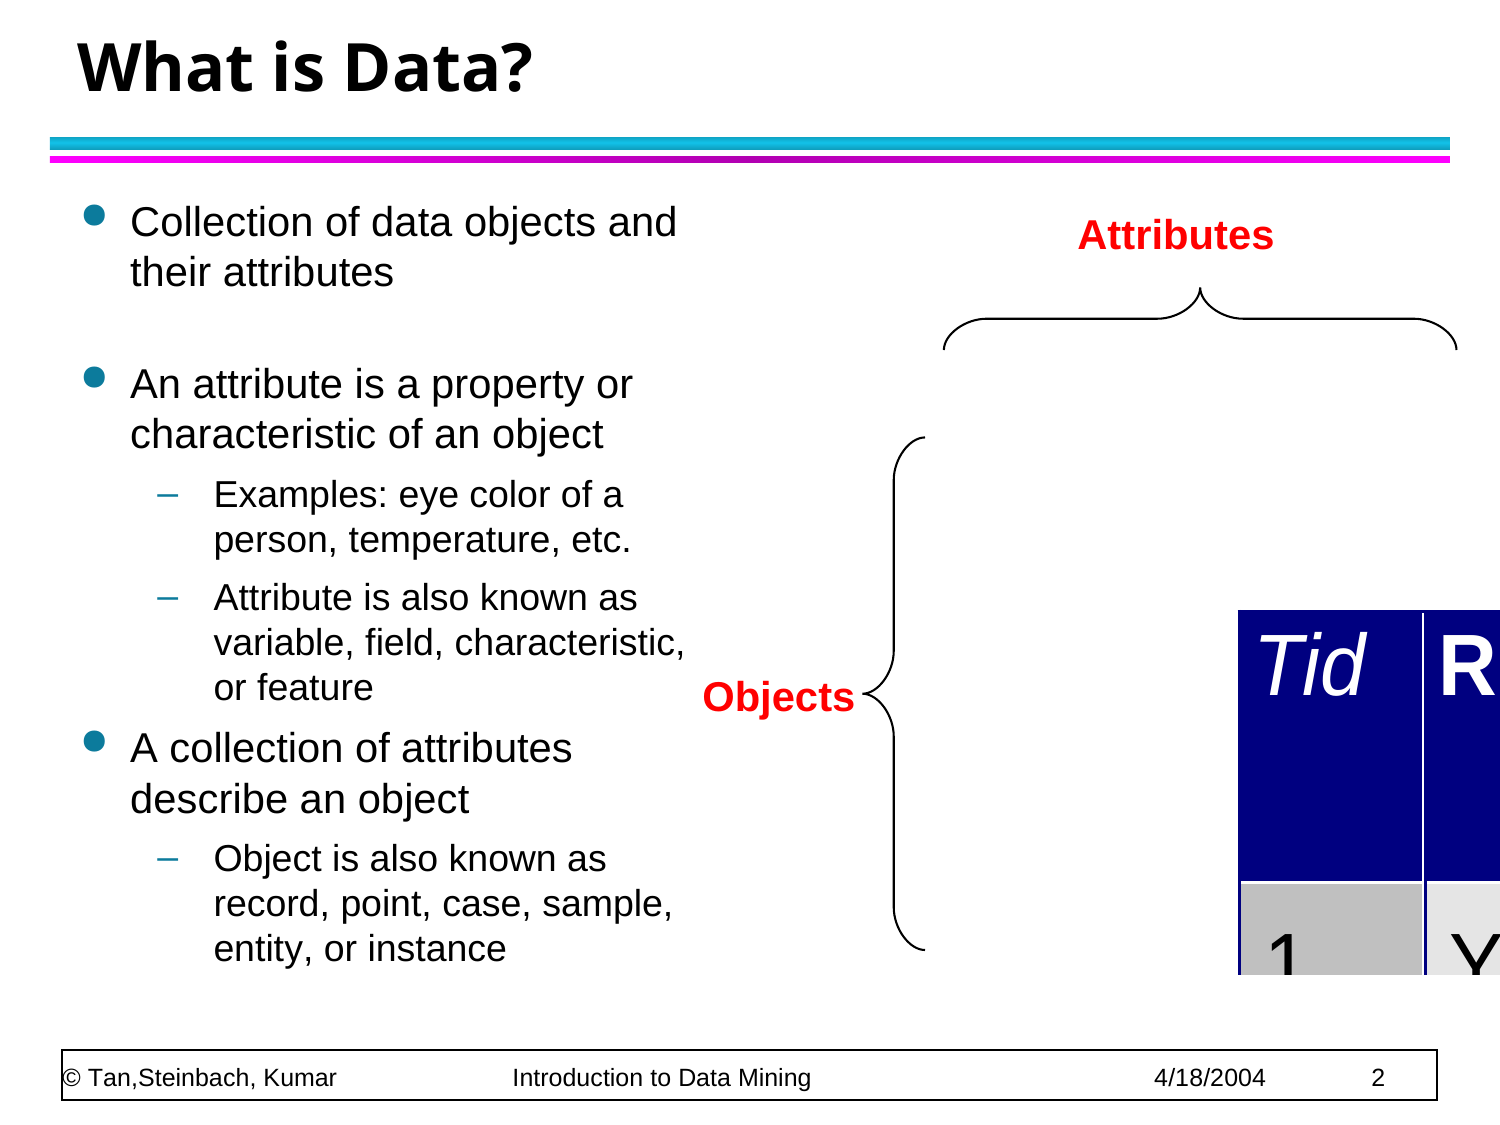

# What is Data?
Collection of data objects and their attributes
An attribute is a property or characteristic of an object
Examples: eye color of a person, temperature, etc.
Attribute is also known as variable, field, characteristic, or feature
A collection of attributes describe an object
Object is also known as record, point, case, sample, entity, or instance
Attributes
Objects